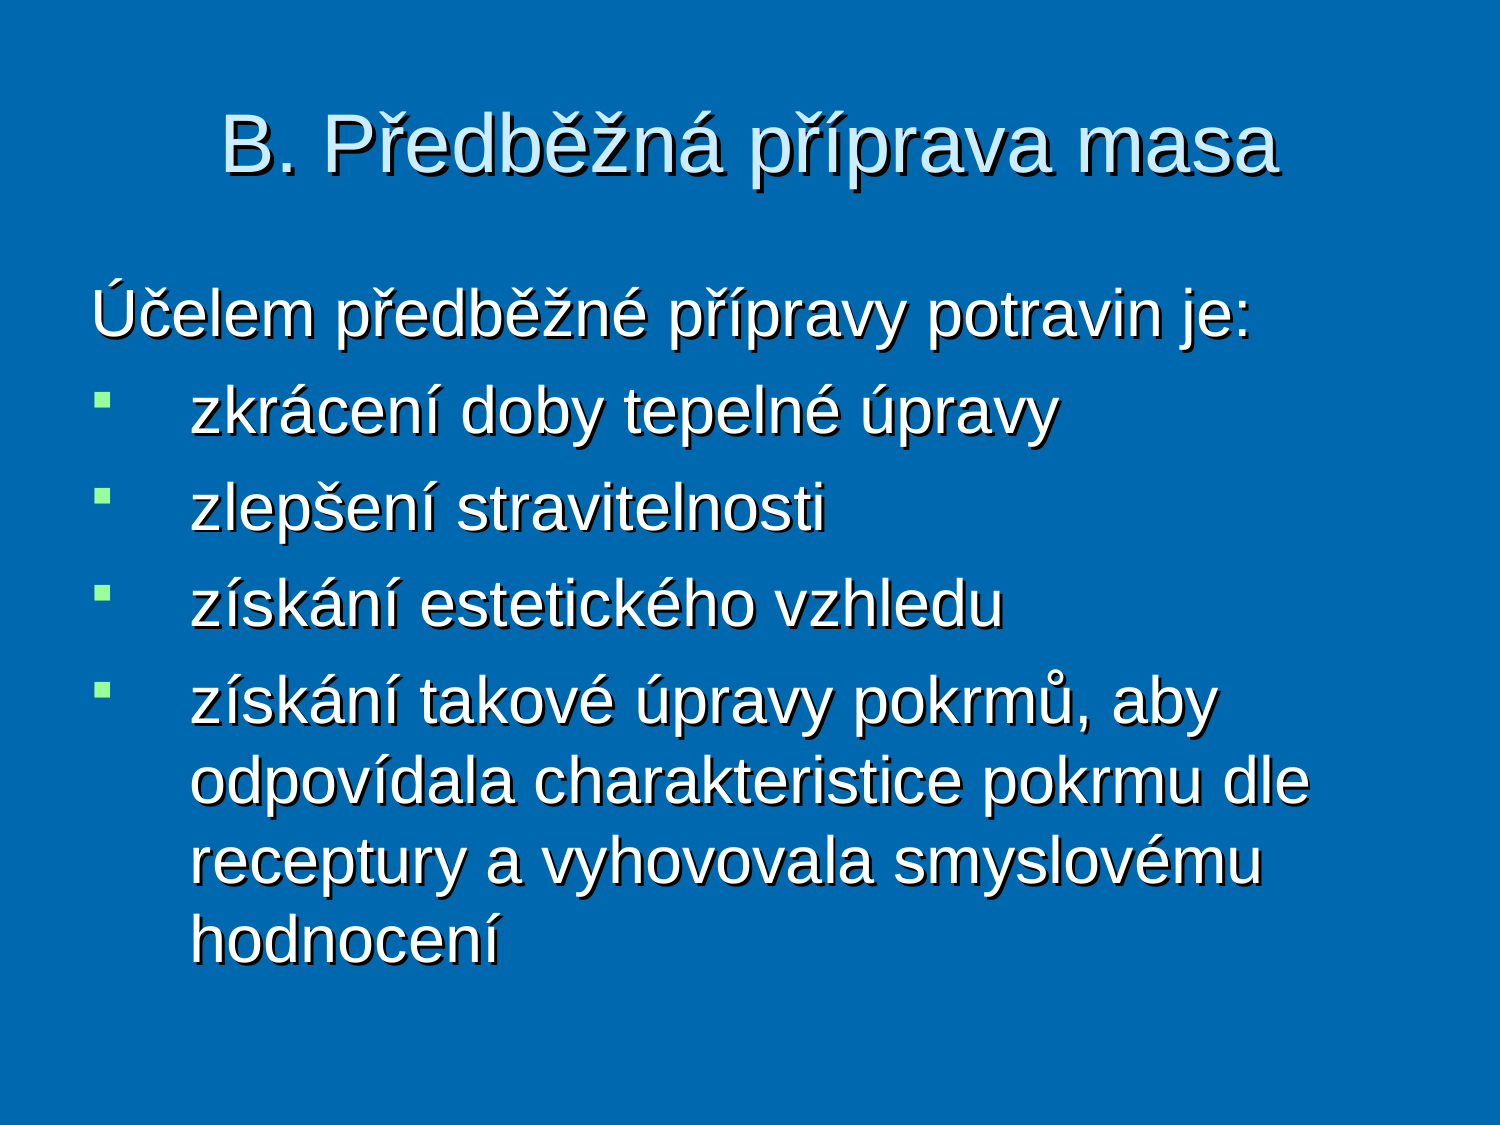

# B. Předběžná příprava masa
Účelem předběžné přípravy potravin je:
zkrácení doby tepelné úpravy
zlepšení stravitelnosti
získání estetického vzhledu
získání takové úpravy pokrmů, aby odpovídala charakteristice pokrmu dle receptury a vyhovovala smyslovému hodnocení